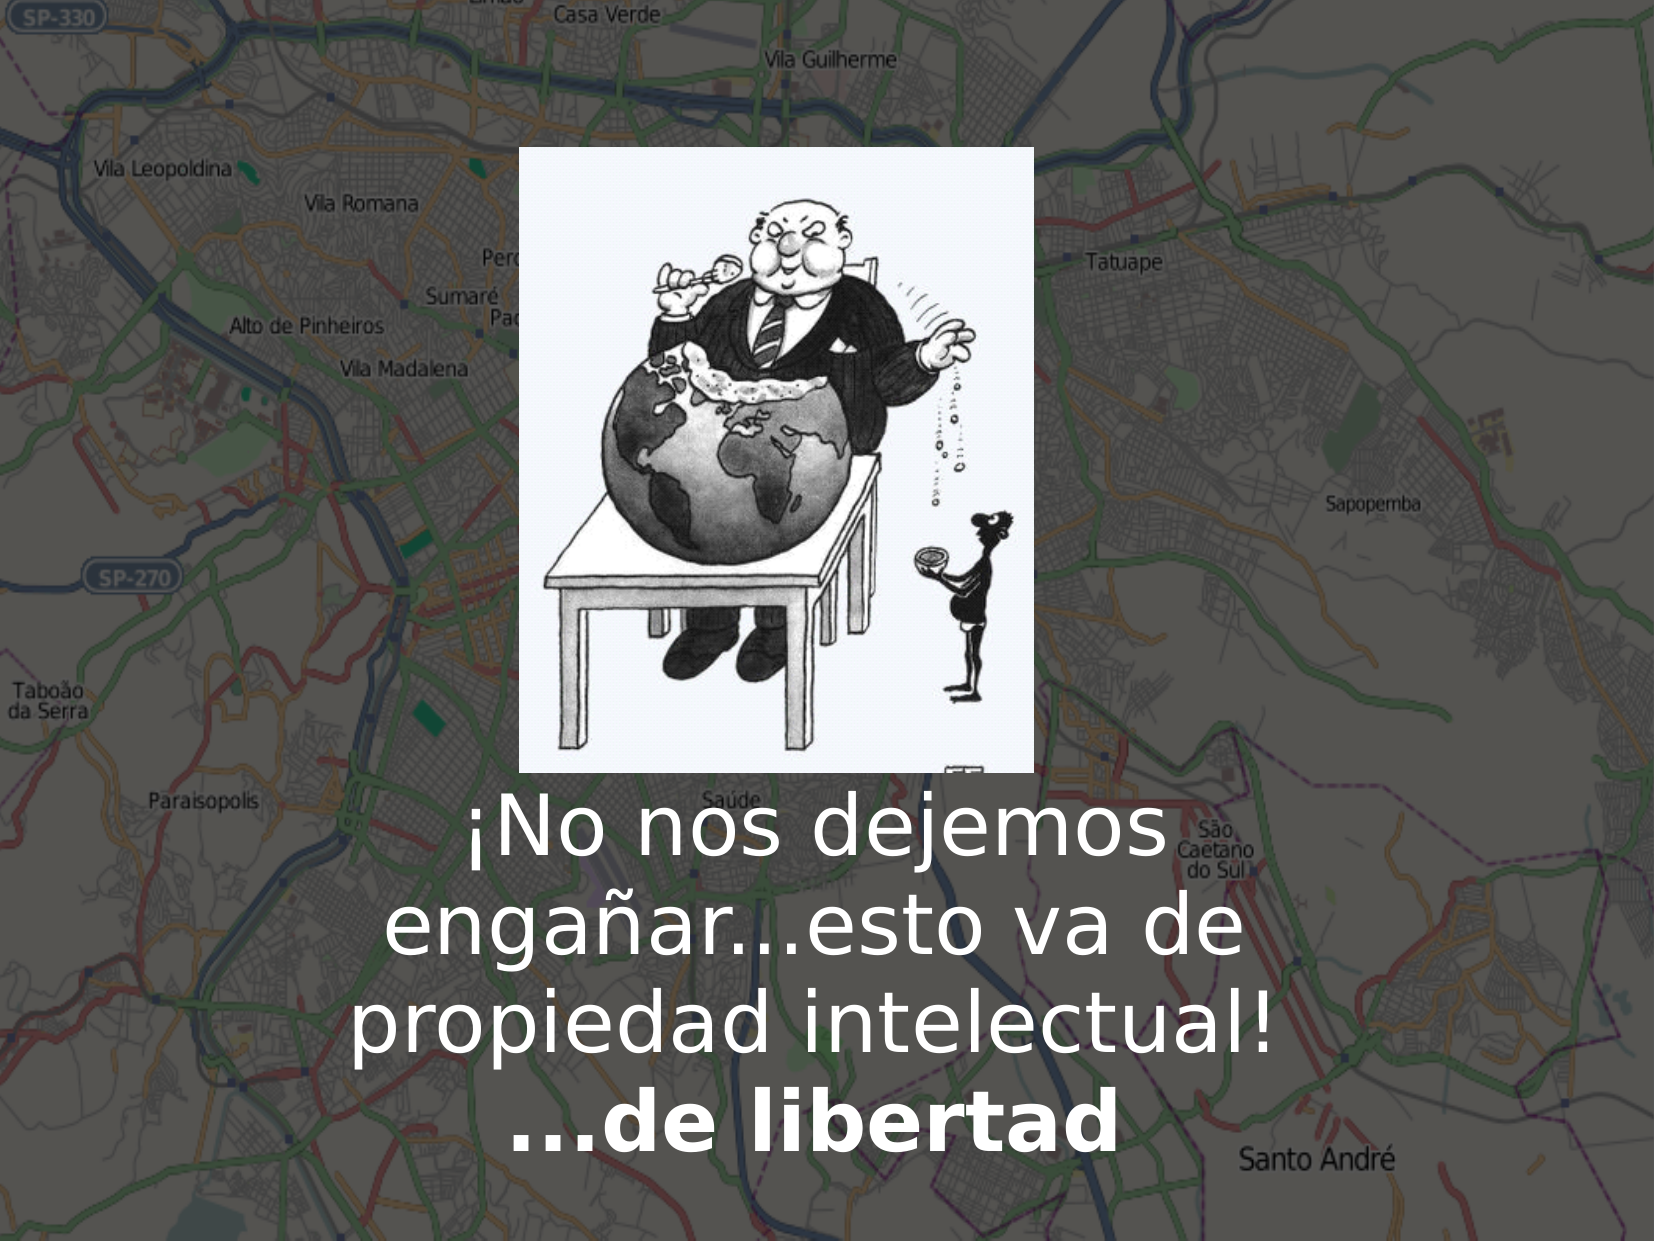

# ¡No nos dejemos engañar...esto va de propiedad intelectual! ...de libertad